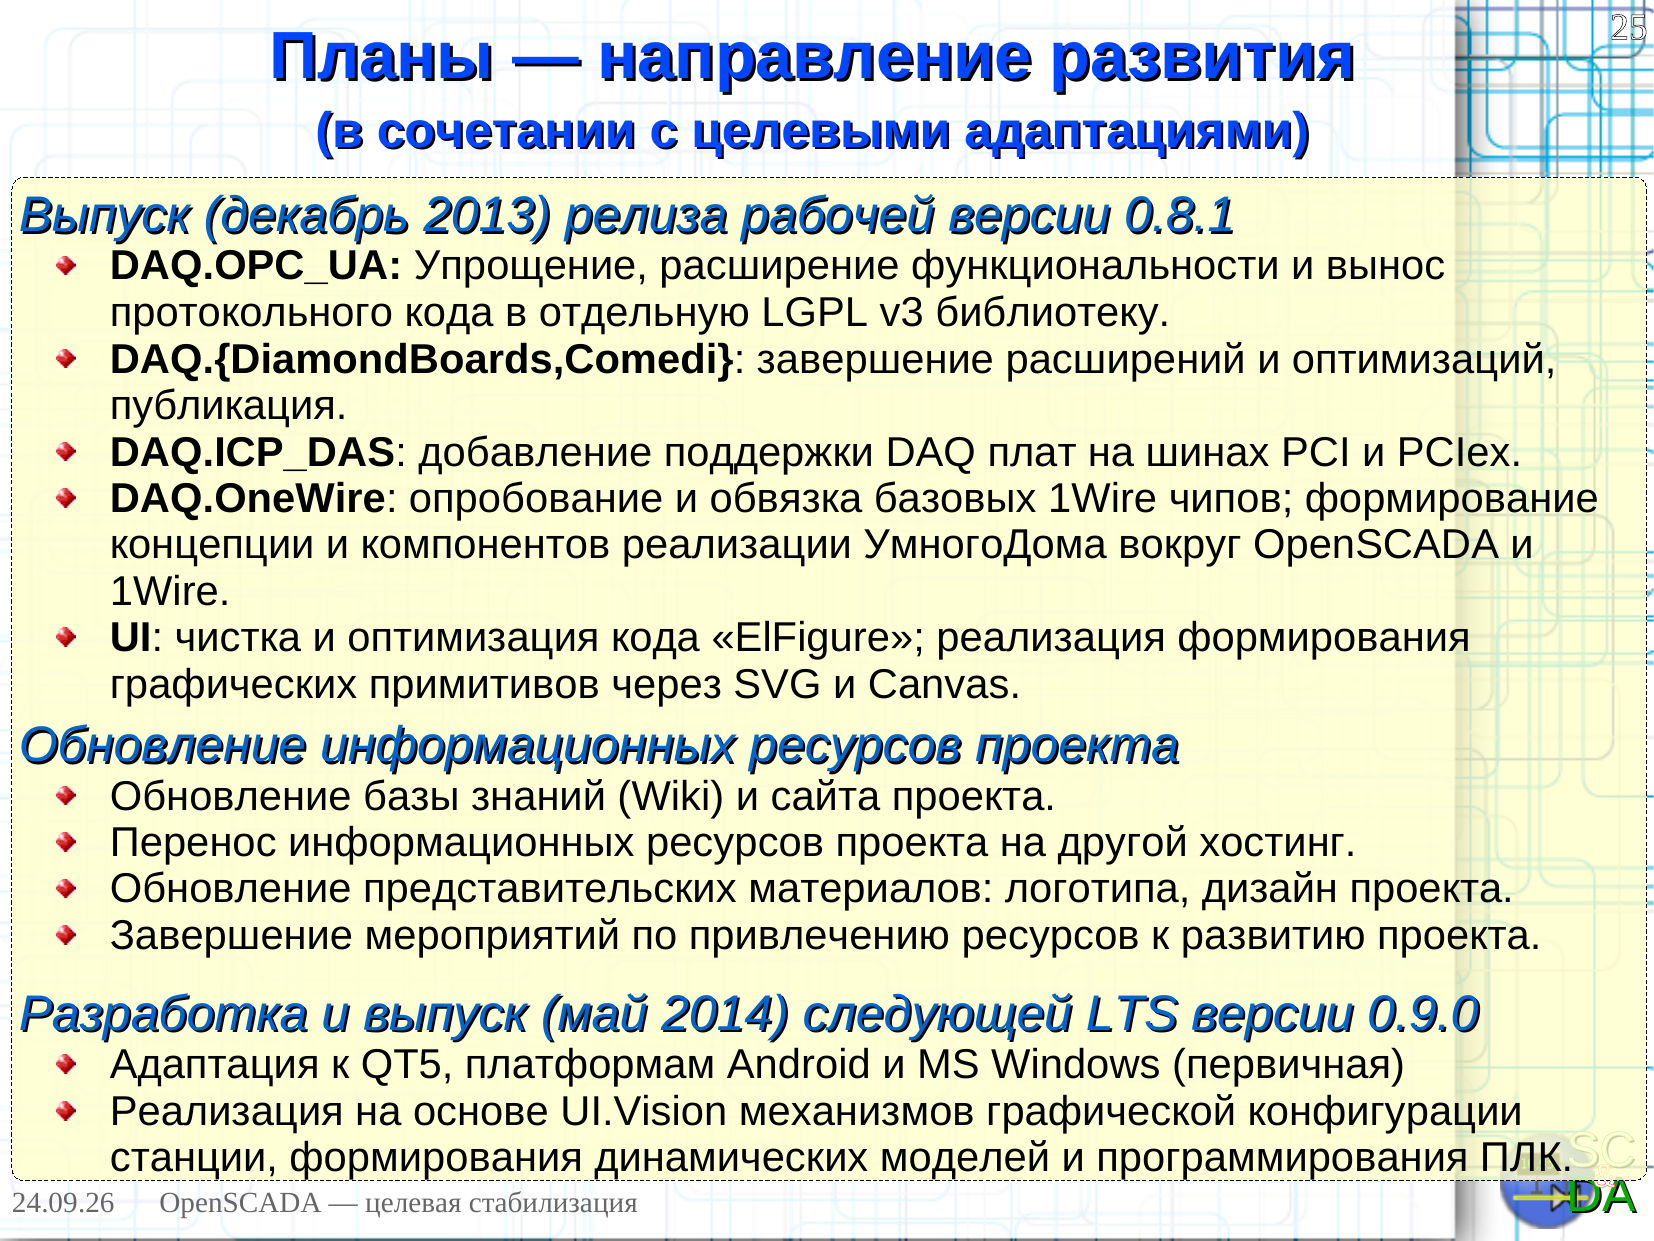

# Планы — направление развития (в сочетании с целевыми адаптациями)
25
Выпуск (декабрь 2013) релиза рабочей версии 0.8.1
DAQ.OPC_UA: Упрощение, расширение функциональности и вынос протокольного кода в отдельную LGPL v3 библиотеку.
DAQ.{DiamondBoards,Comedi}: завершение расширений и оптимизаций, публикация.
DAQ.ICP_DAS: добавление поддержки DAQ плат на шинах PCI и PCIex.
DAQ.OneWire: опробование и обвязка базовых 1Wire чипов; формирование концепции и компонентов реализации УмногоДома вокруг OpenSCADA и 1Wire.
UI: чистка и оптимизация кода «ElFigure»; реализация формирования графических примитивов через SVG и Canvas.
Обновление информационных ресурсов проекта
Обновление базы знаний (Wiki) и сайта проекта.
Перенос информационных ресурсов проекта на другой хостинг.
Обновление представительских материалов: логотипа, дизайн проекта.
Завершение мероприятий по привлечению ресурсов к развитию проекта.
Разработка и выпуск (май 2014) следующей LTS версии 0.9.0
Адаптация к QT5, платформам Android и MS Windows (первичная)
Реализация на основе UI.Vision механизмов графической конфигурации станции, формирования динамических моделей и программирования ПЛК.
OpenSCADA — целевая стабилизация